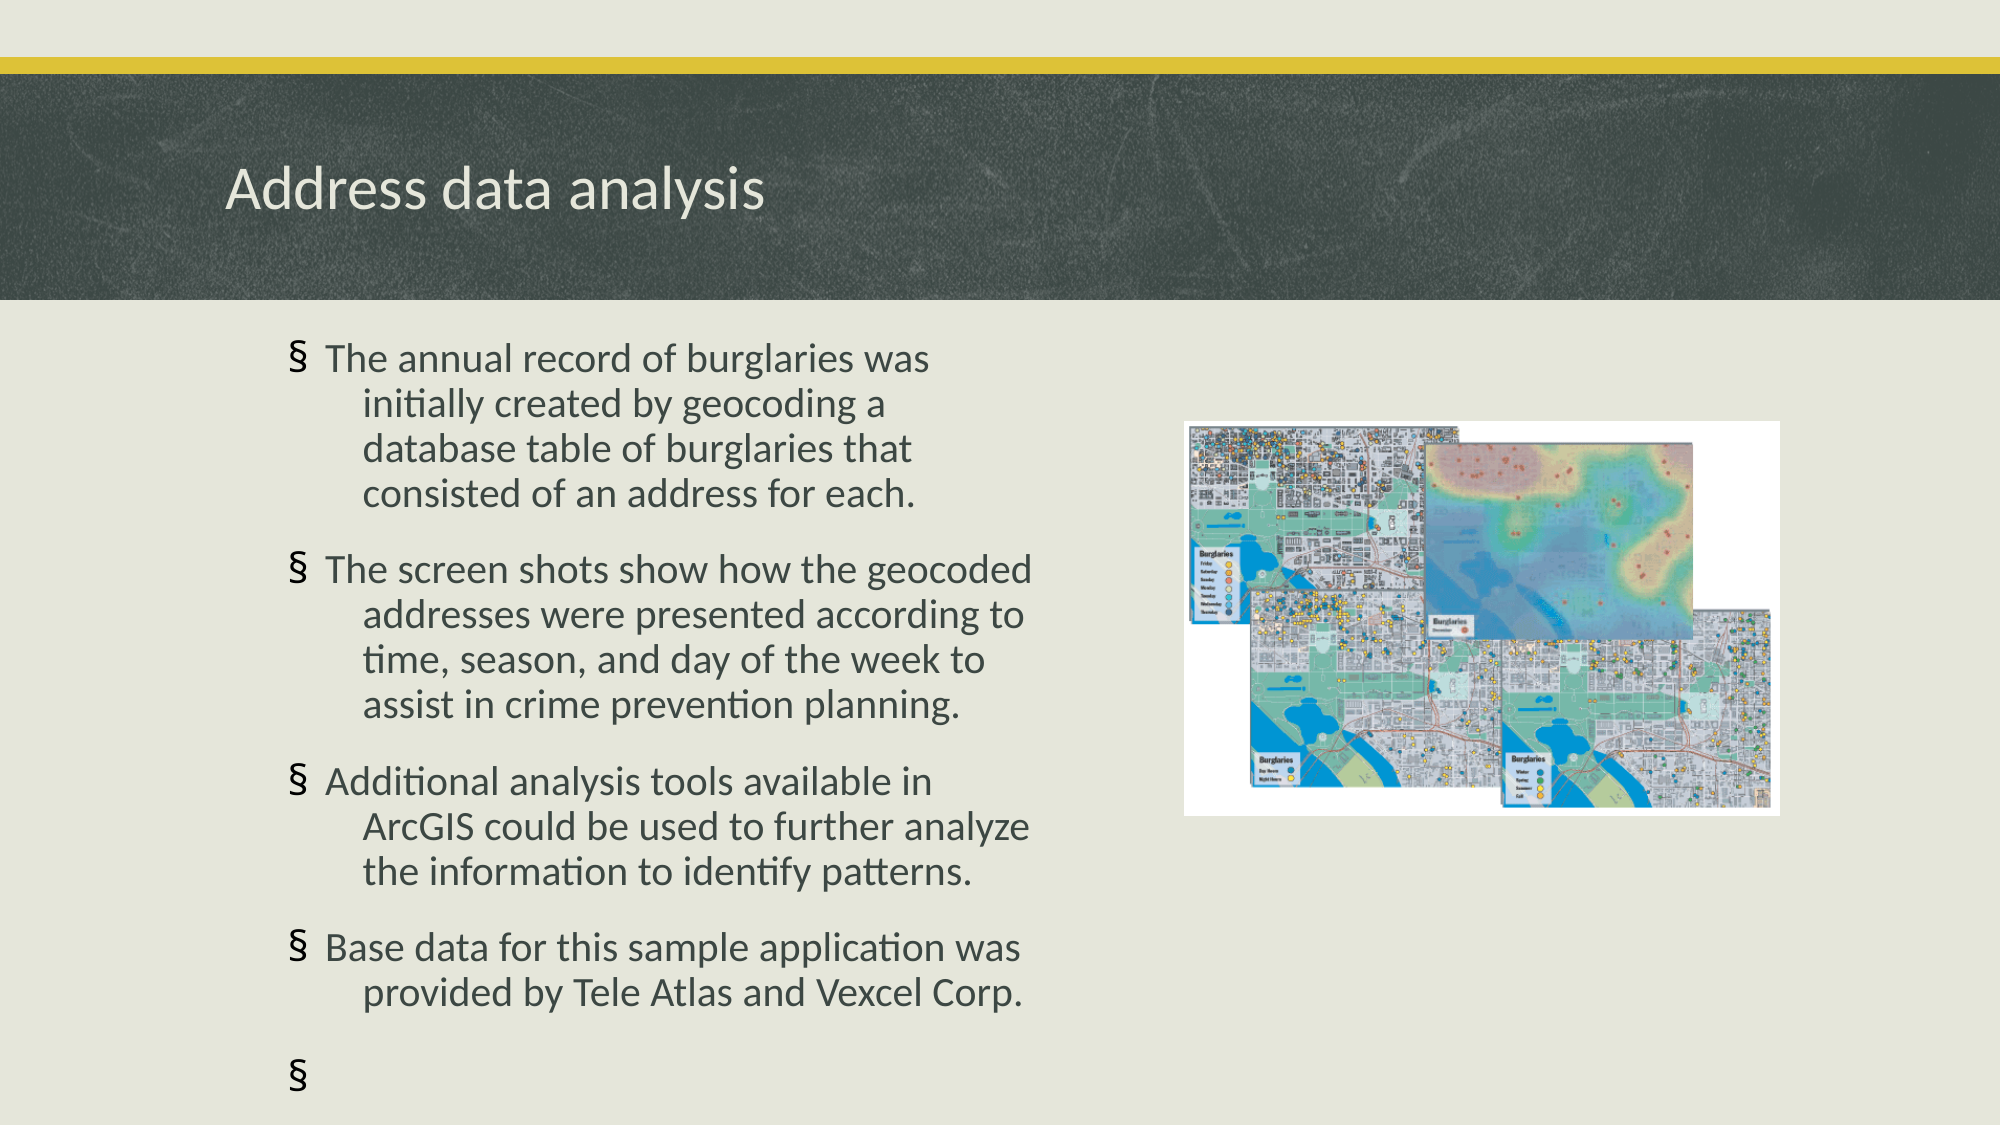

# Address data analysis
The annual record of burglaries was initially created by geocoding a database table of burglaries that consisted of an address for each.
The screen shots show how the geocoded addresses were presented according to time, season, and day of the week to assist in crime prevention planning.
Additional analysis tools available in ArcGIS could be used to further analyze the information to identify patterns.
Base data for this sample application was provided by Tele Atlas and Vexcel Corp.